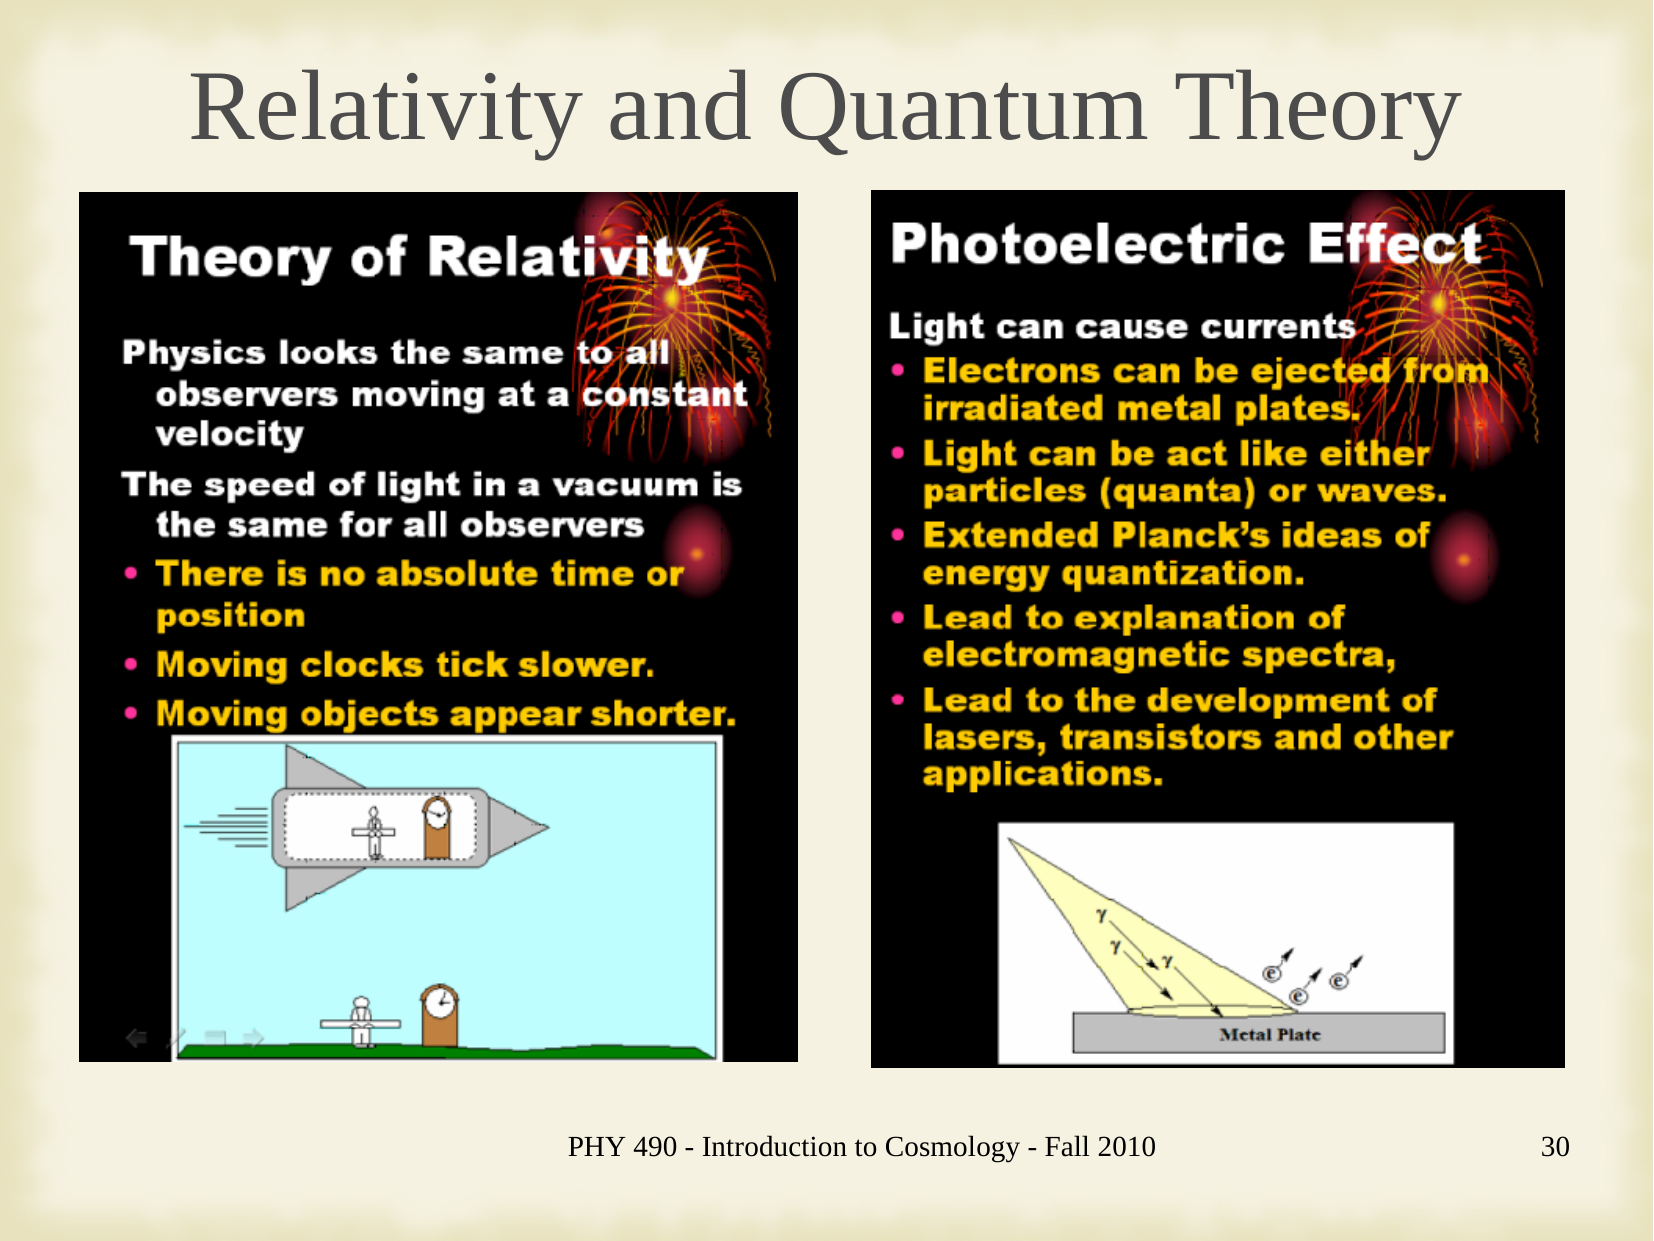

# Relativity and Quantum Theory
PHY 490 - Introduction to Cosmology - Fall 2010
30